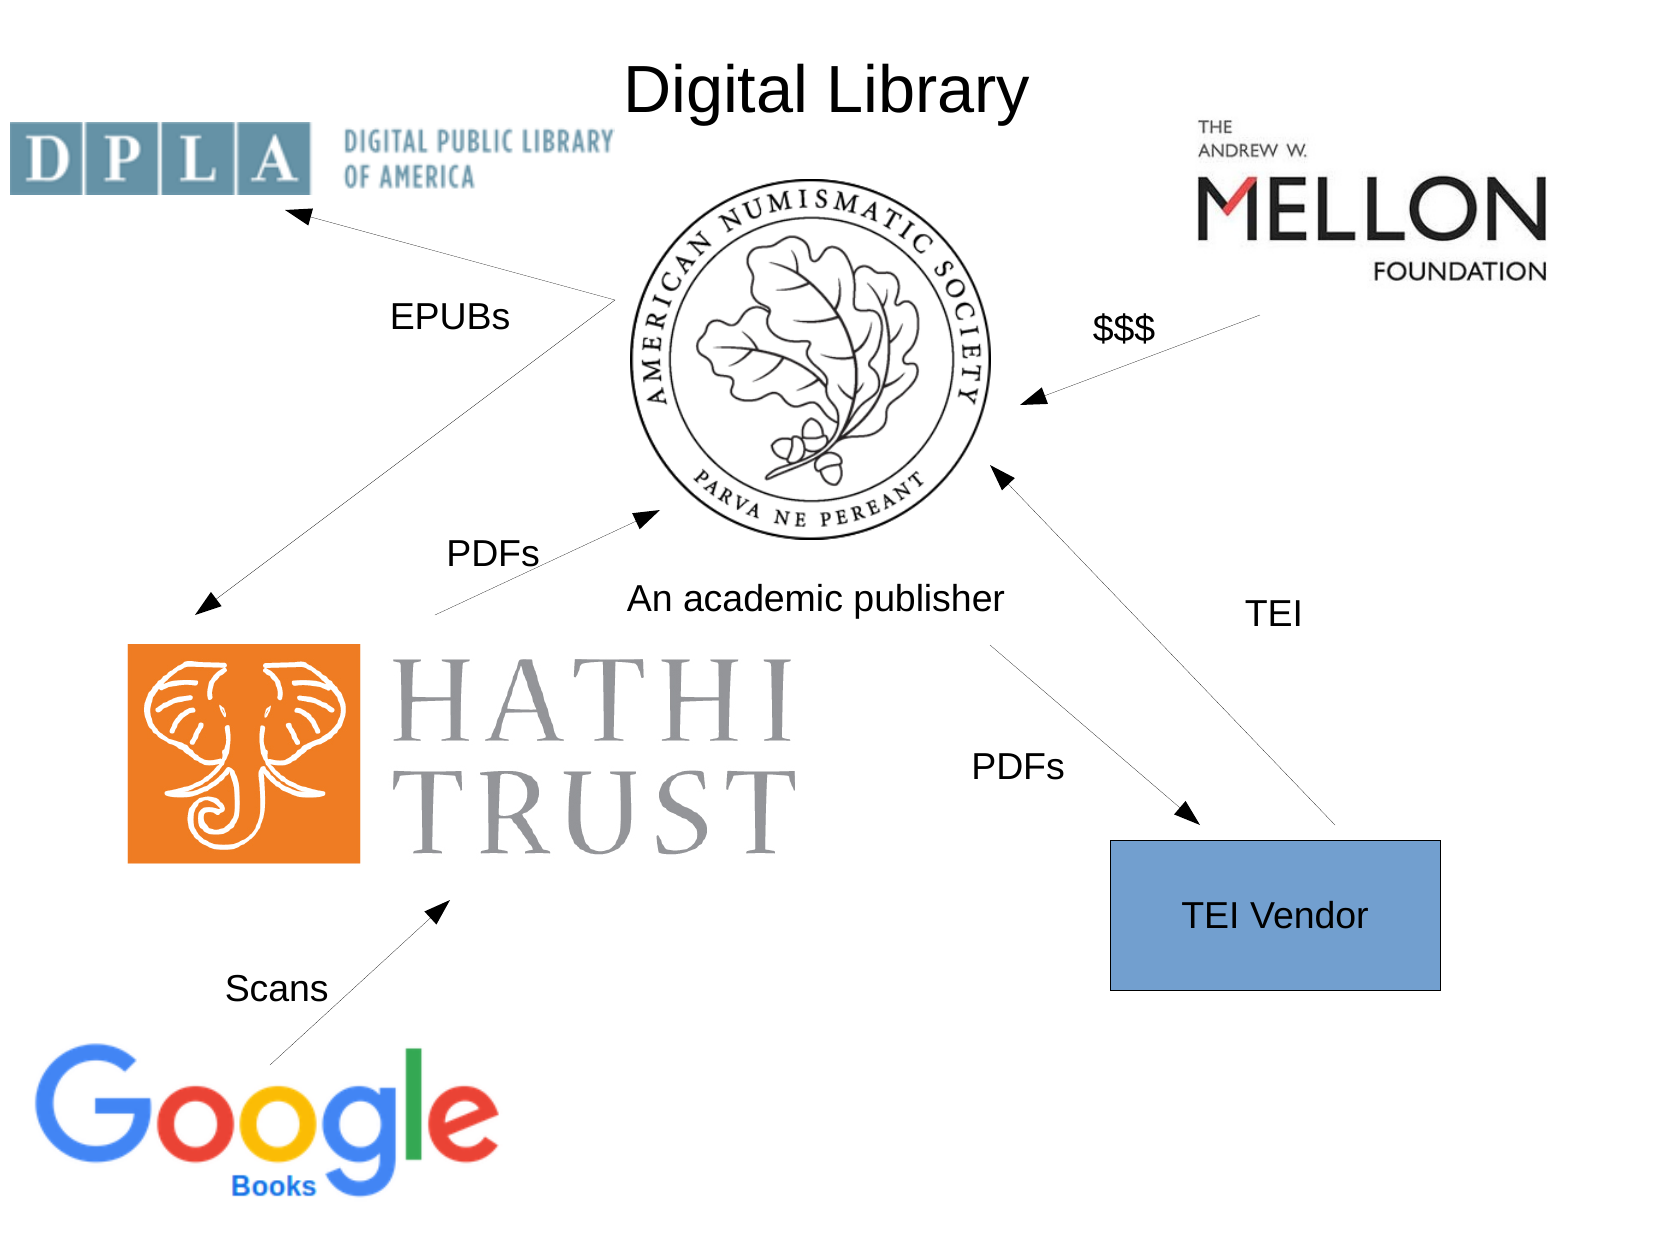

Digital Library
EPUBs
$$$
PDFs
An academic publisher
TEI
PDFs
TEI Vendor
Scans